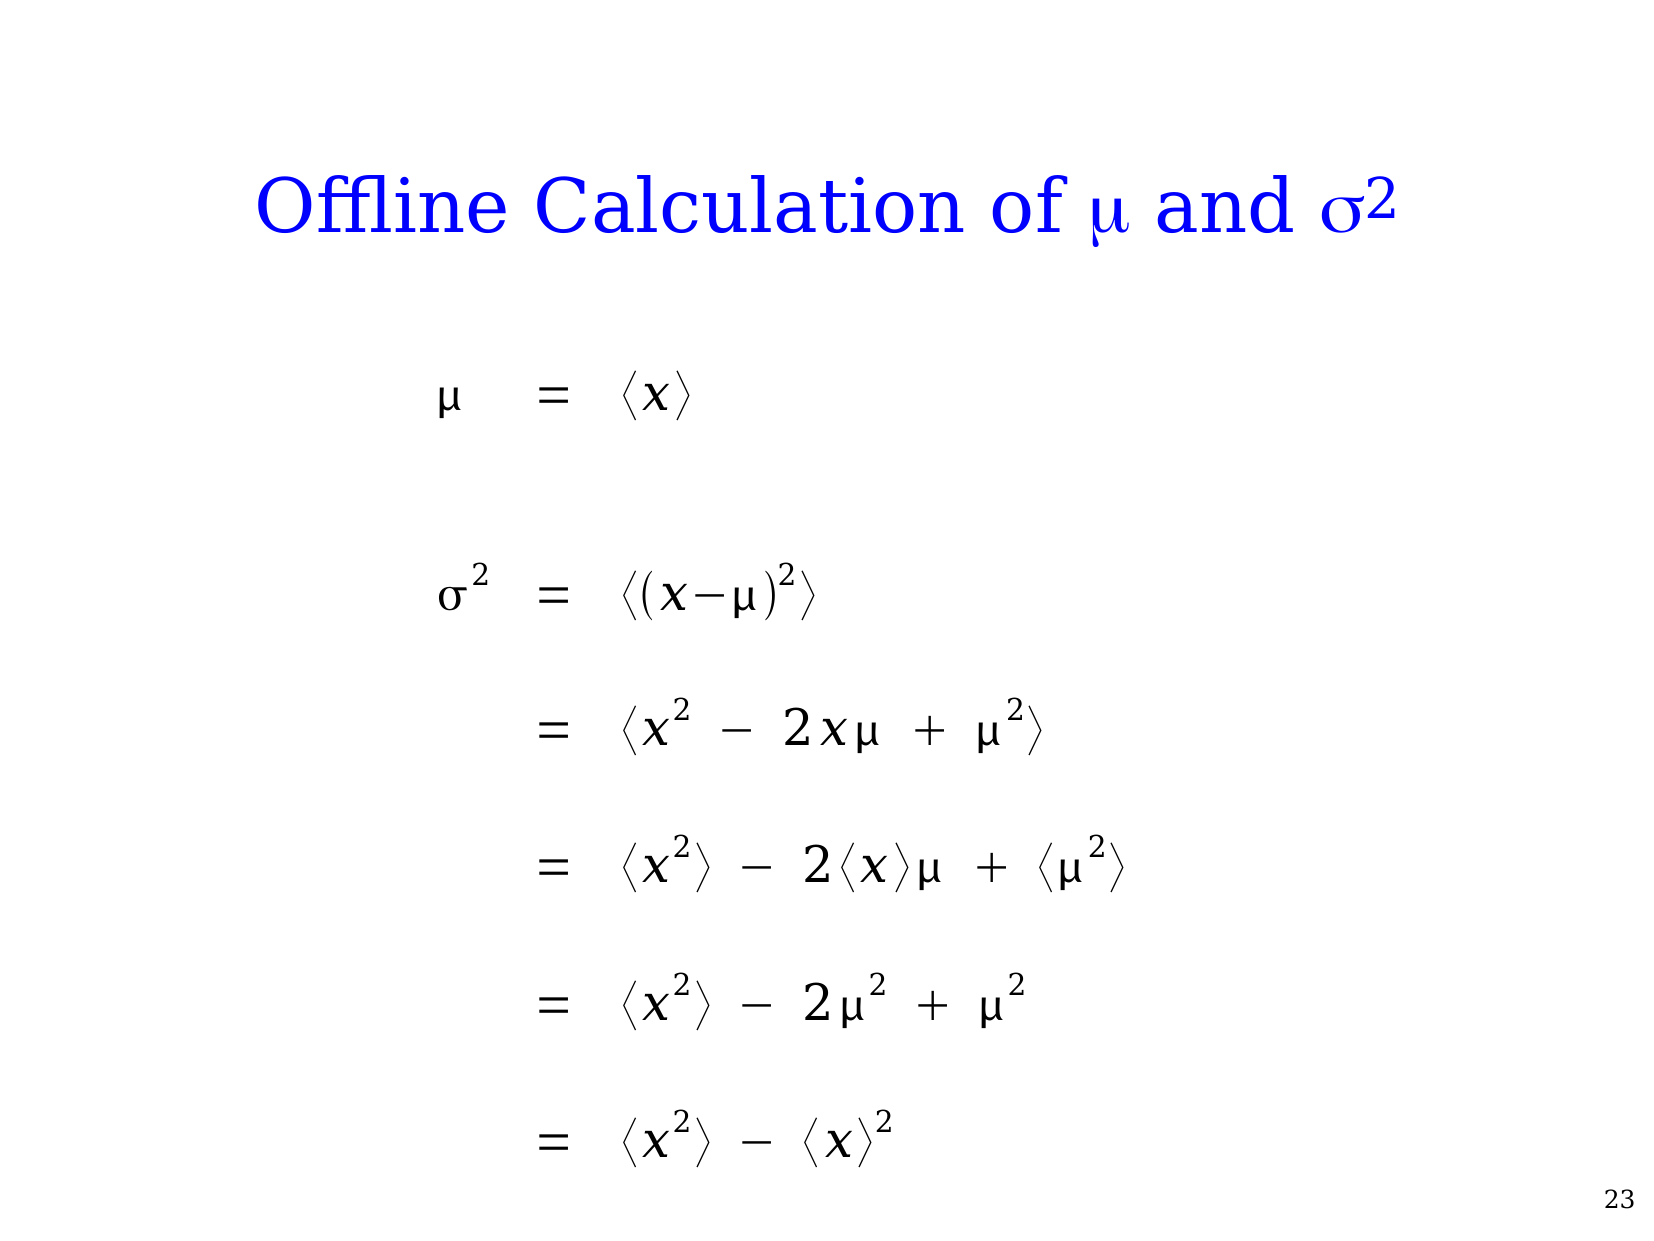

# Offline Calculation of m and s2